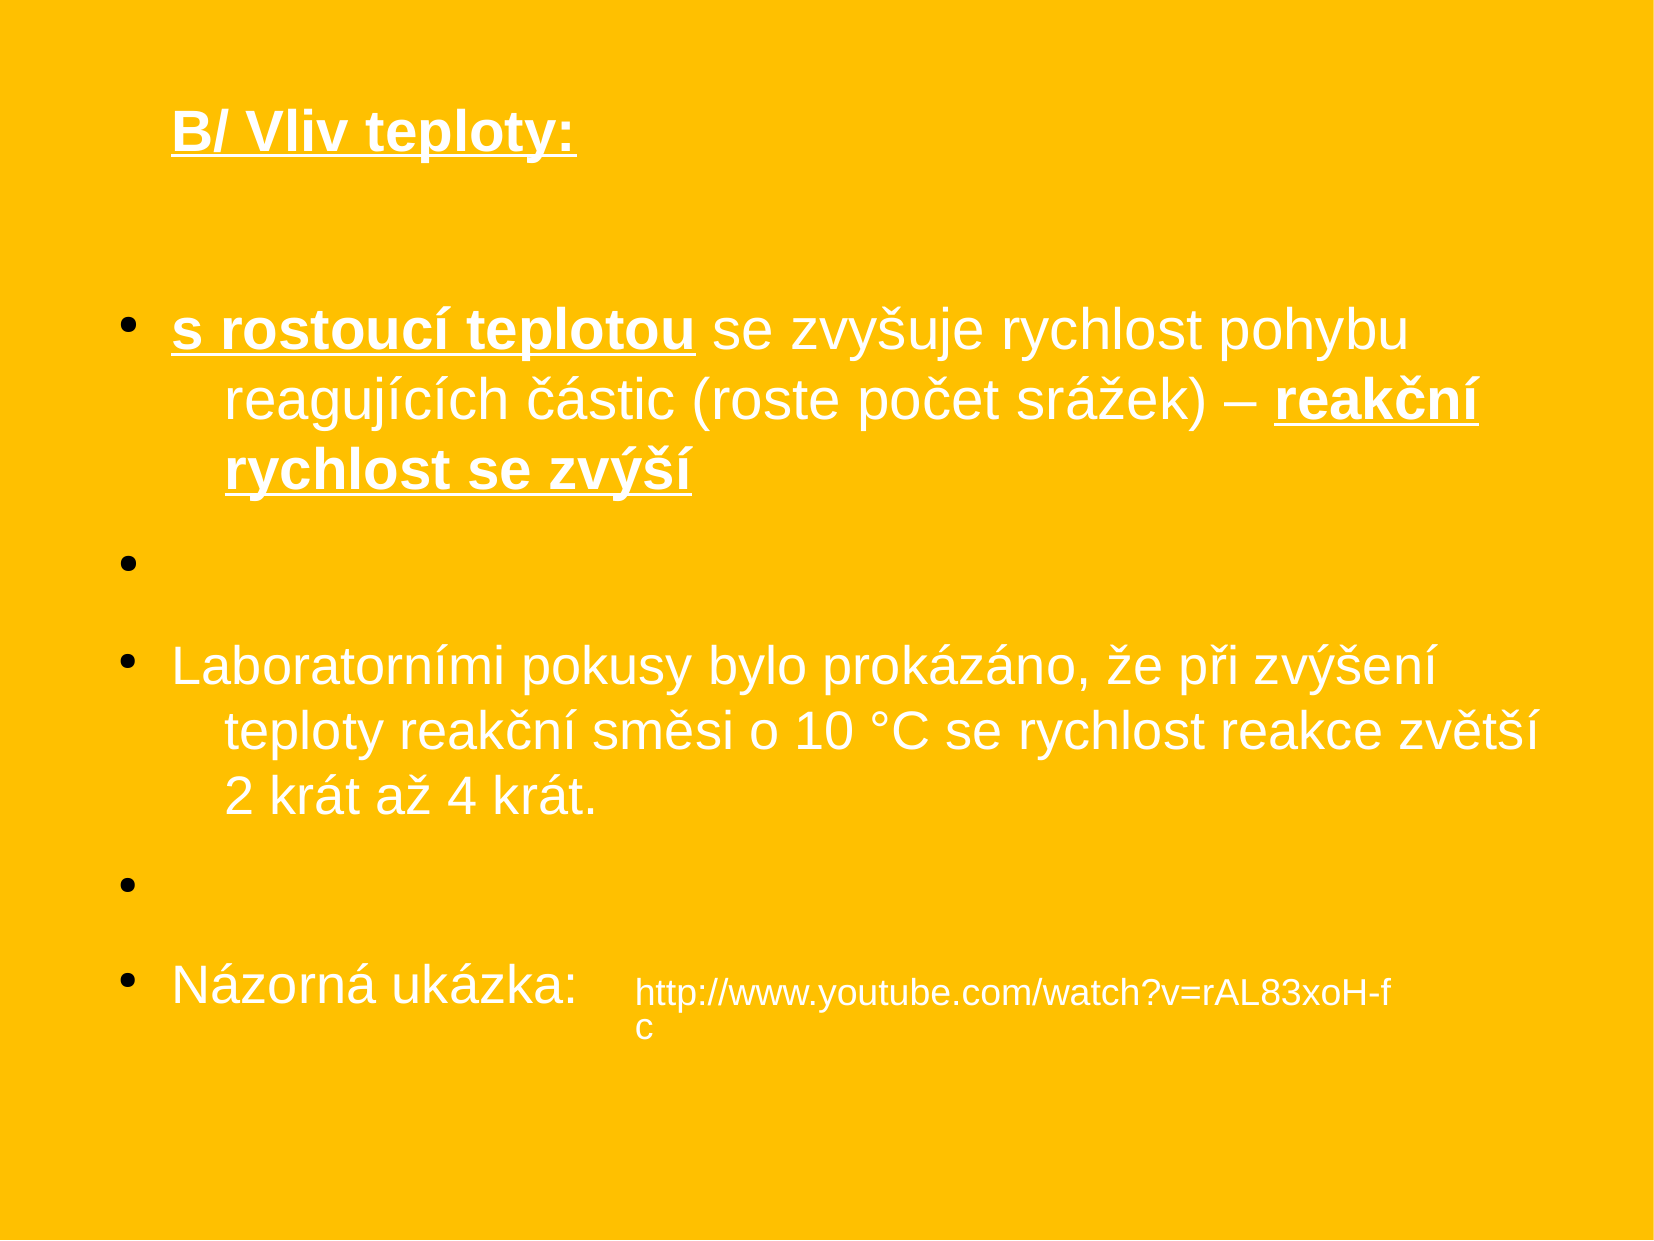

# B/ Vliv teploty:
s rostoucí teplotou se zvyšuje rychlost pohybu reagujících částic (roste počet srážek) – reakční rychlost se zvýší
Laboratorními pokusy bylo prokázáno, že při zvýšení teploty reakční směsi o 10 °C se rychlost reakce zvětší 2 krát až 4 krát.
Názorná ukázka:
http://www.youtube.com/watch?v=rAL83xoH-fc